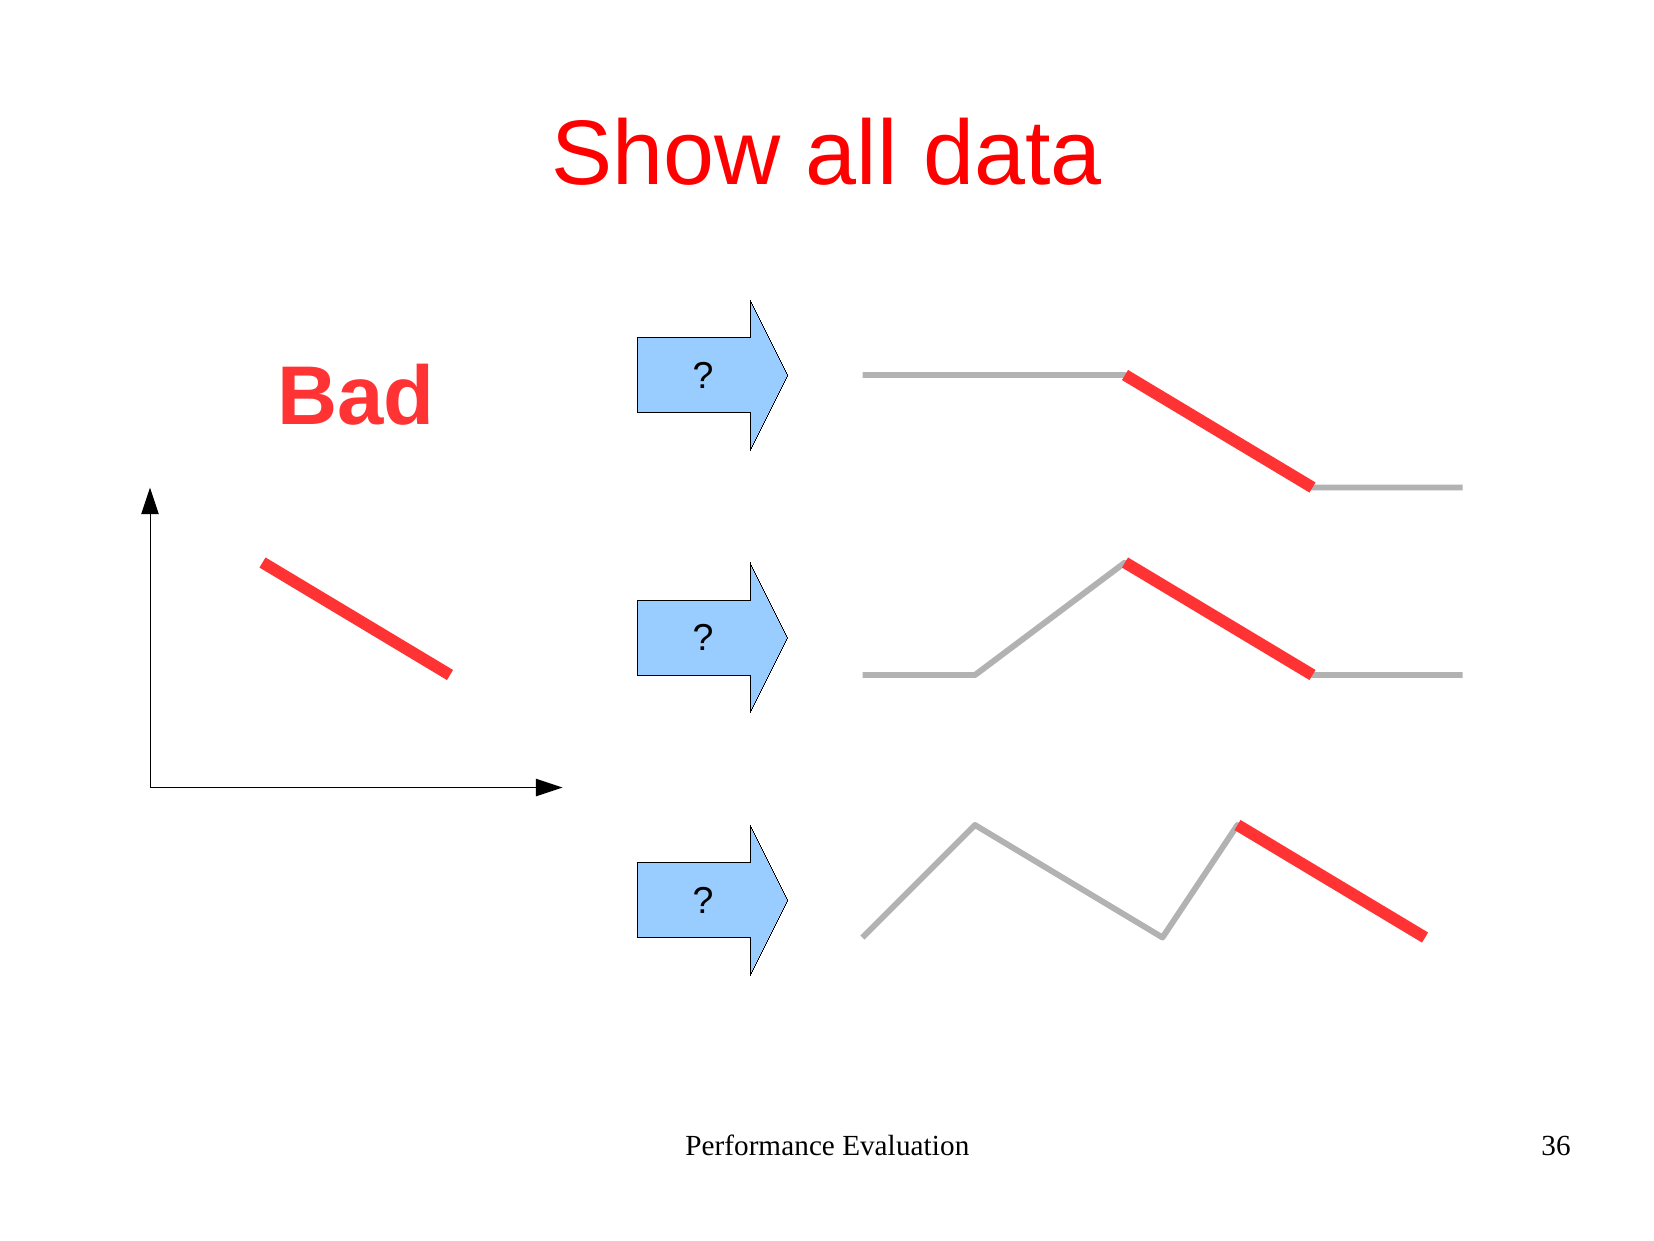

# Show all data
?
Bad
?
?
Performance Evaluation
36